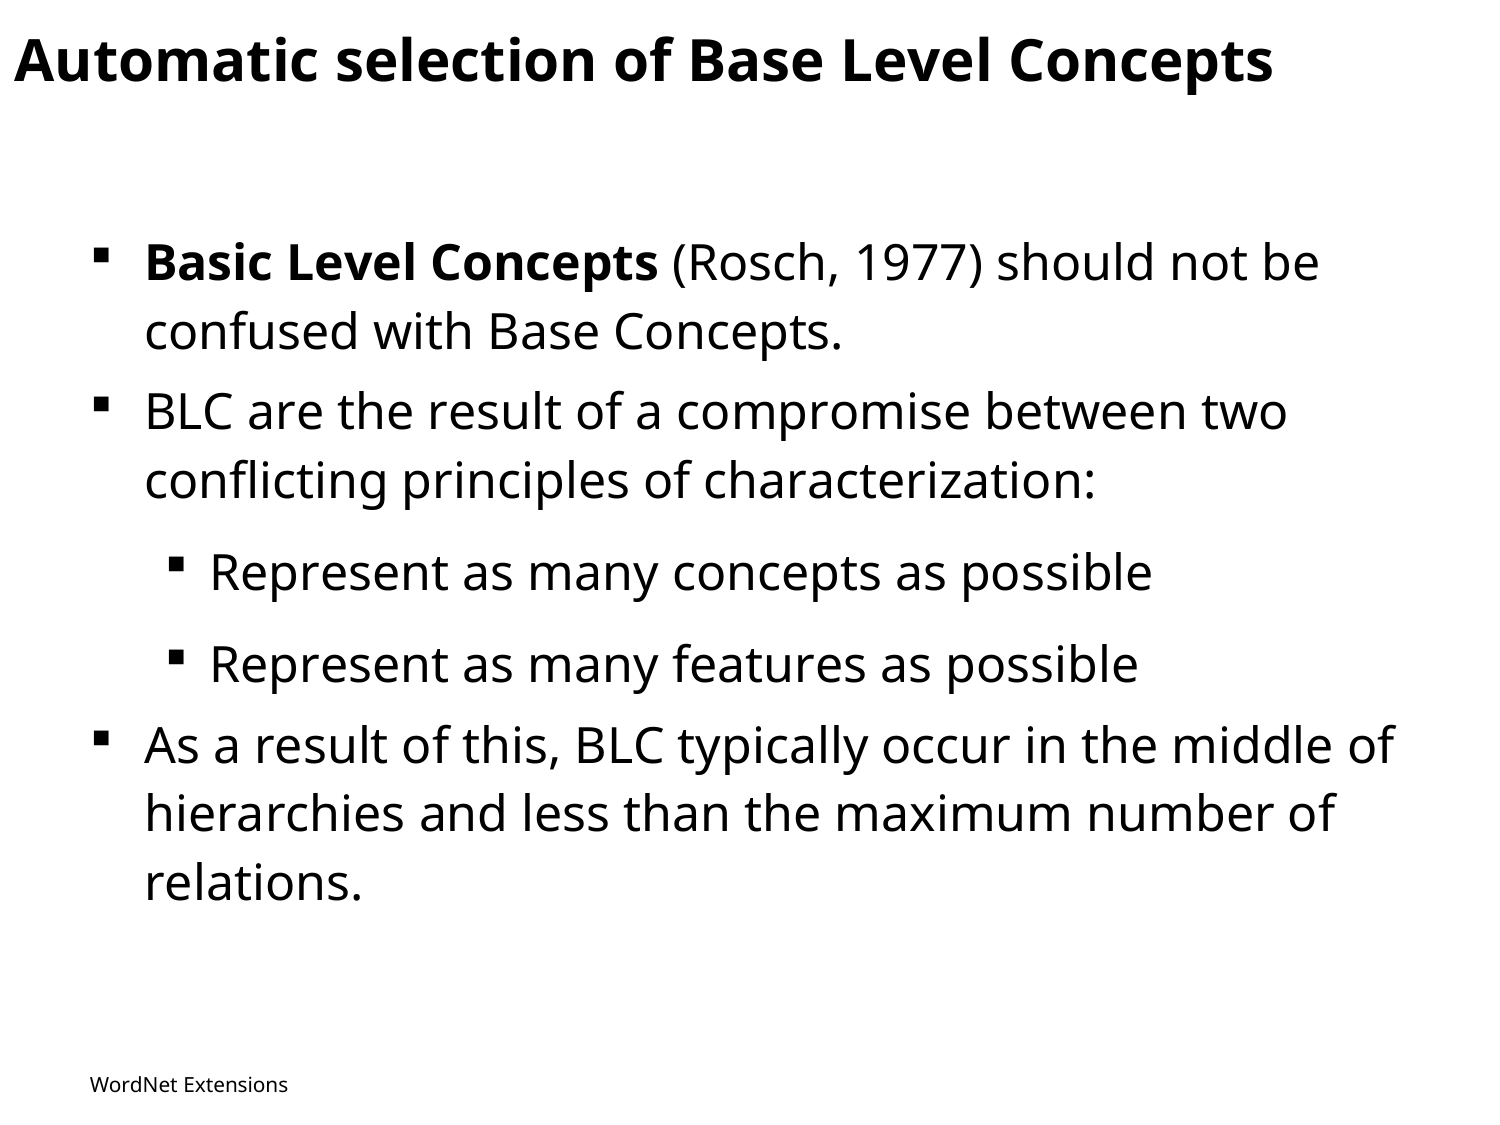

Automatic selection of Base Level Concepts
# Basic Level Concepts (Rosch, 1977) should not be confused with Base Concepts.
BLC are the result of a compromise between two conﬂicting principles of characterization:
Represent as many concepts as possible
Represent as many features as possible
As a result of this, BLC typically occur in the middle of hierarchies and less than the maximum number of relations.